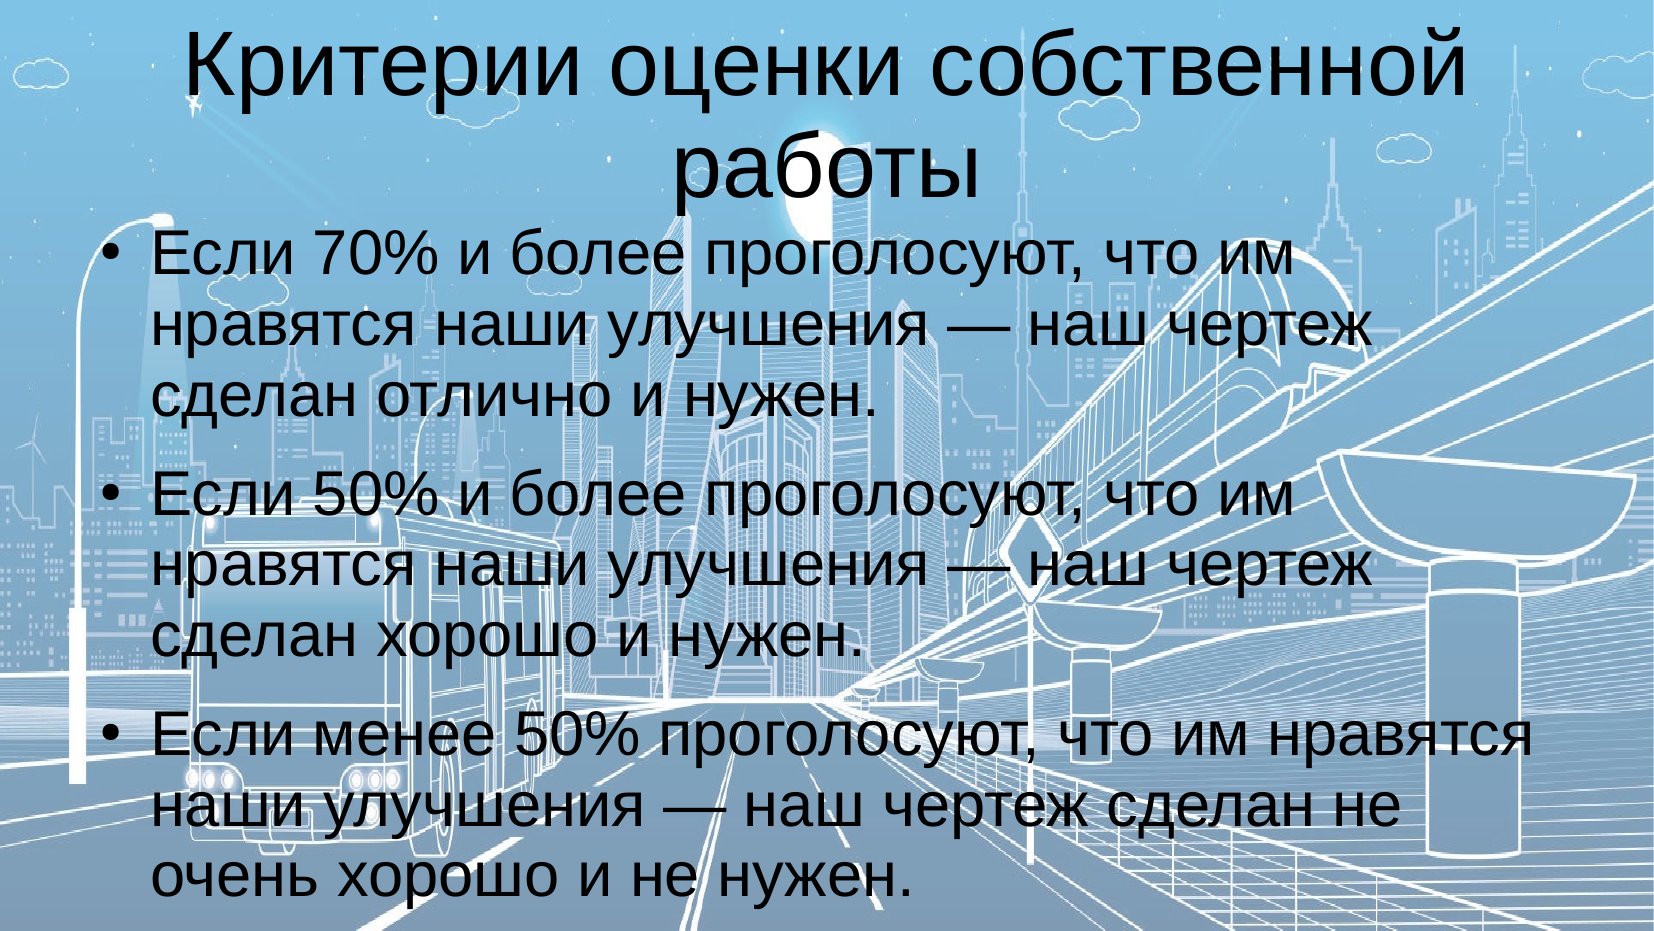

# Критерии оценки собственной работы
Если 70% и более проголосуют, что им нравятся наши улучшения — наш чертеж сделан отлично и нужен.
Если 50% и более проголосуют, что им нравятся наши улучшения — наш чертеж сделан хорошо и нужен.
Если менее 50% проголосуют, что им нравятся наши улучшения — наш чертеж сделан не очень хорошо и не нужен.